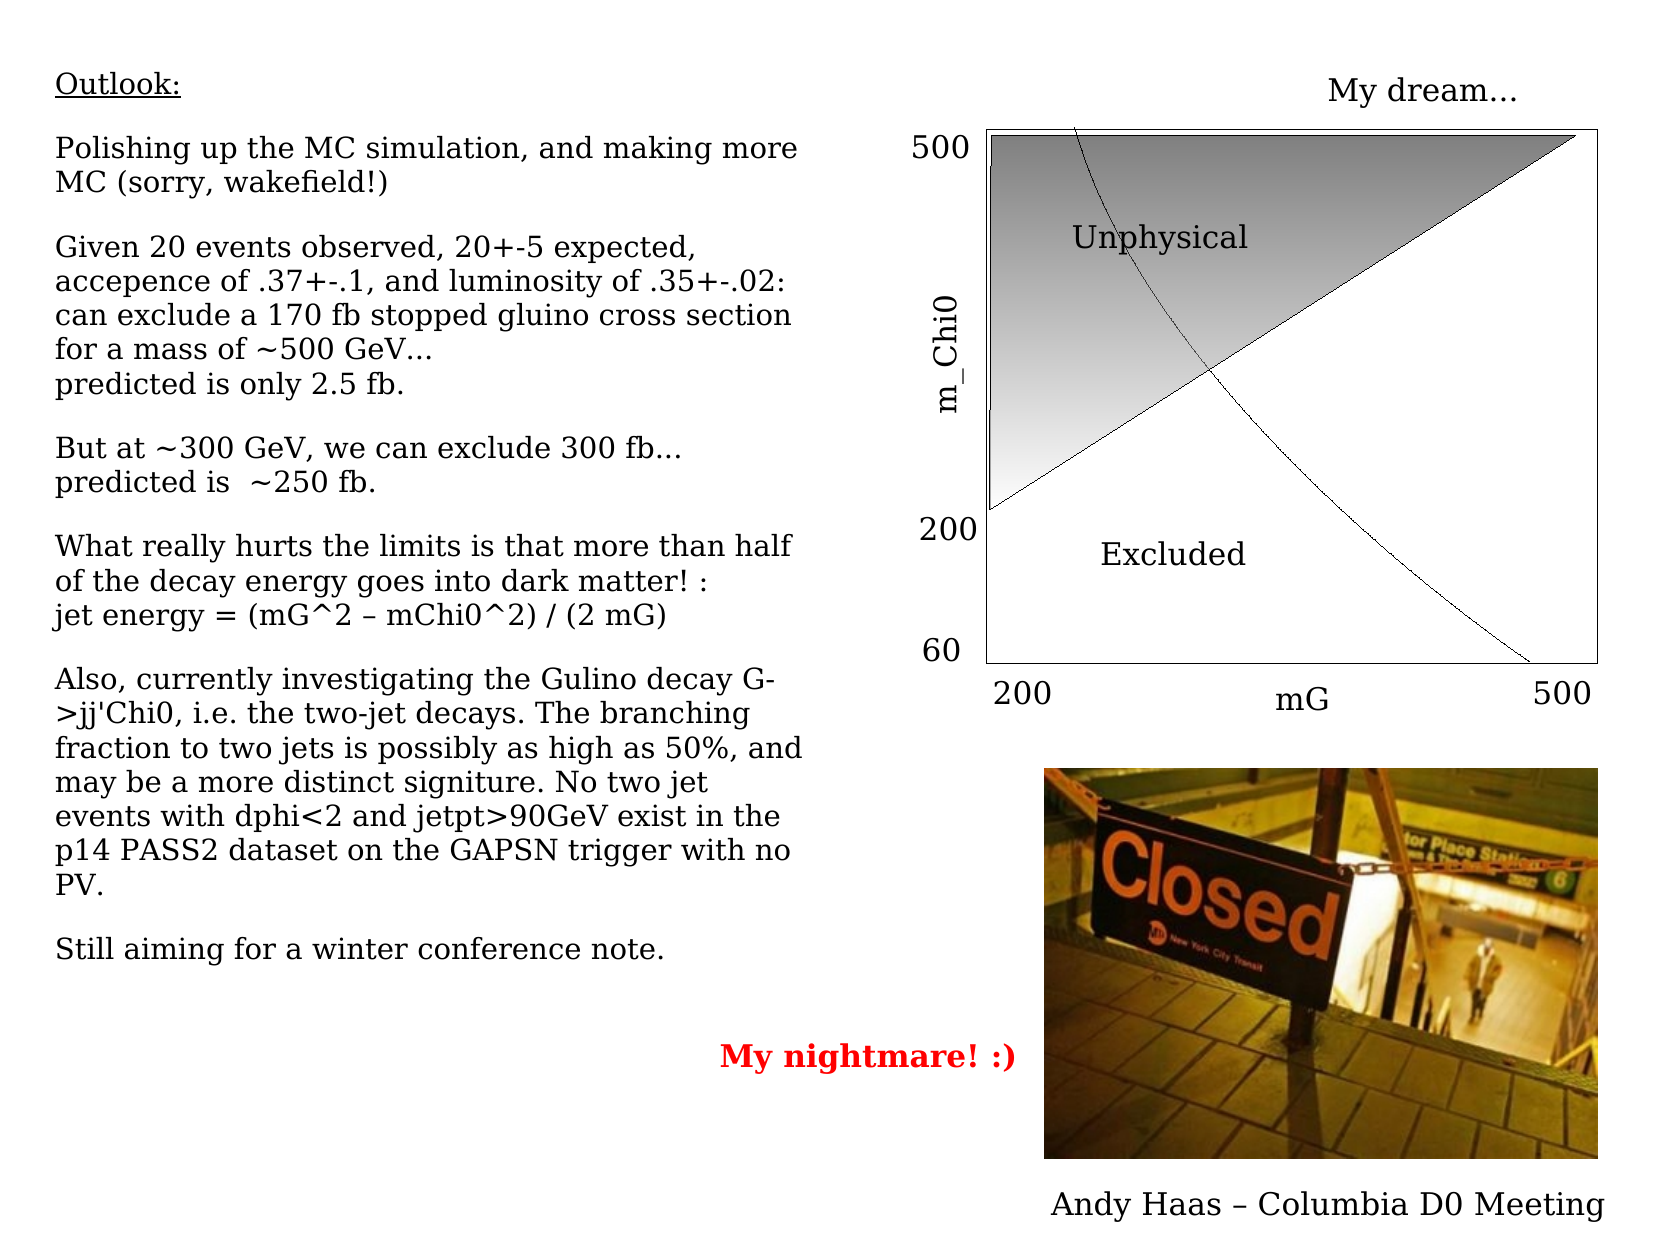

# Outlook:
Polishing up the MC simulation, and making more MC (sorry, wakefield!)
Given 20 events observed, 20+-5 expected, accepence of .37+-.1, and luminosity of .35+-.02:
can exclude a 170 fb stopped gluino cross section for a mass of ~500 GeV...
predicted is only 2.5 fb.
But at ~300 GeV, we can exclude 300 fb...
predicted is ~250 fb.
What really hurts the limits is that more than half of the decay energy goes into dark matter! :
jet energy = (mG^2 – mChi0^2) / (2 mG)
Also, currently investigating the Gulino decay G->jj'Chi0, i.e. the two-jet decays. The branching fraction to two jets is possibly as high as 50%, and may be a more distinct signiture. No two jet events with dphi<2 and jetpt>90GeV exist in the p14 PASS2 dataset on the GAPSN trigger with no PV.
Still aiming for a winter conference note.
My dream...
500
Unphysical
m_Chi0
200
Excluded
60
200
500
mG
My nightmare! :)